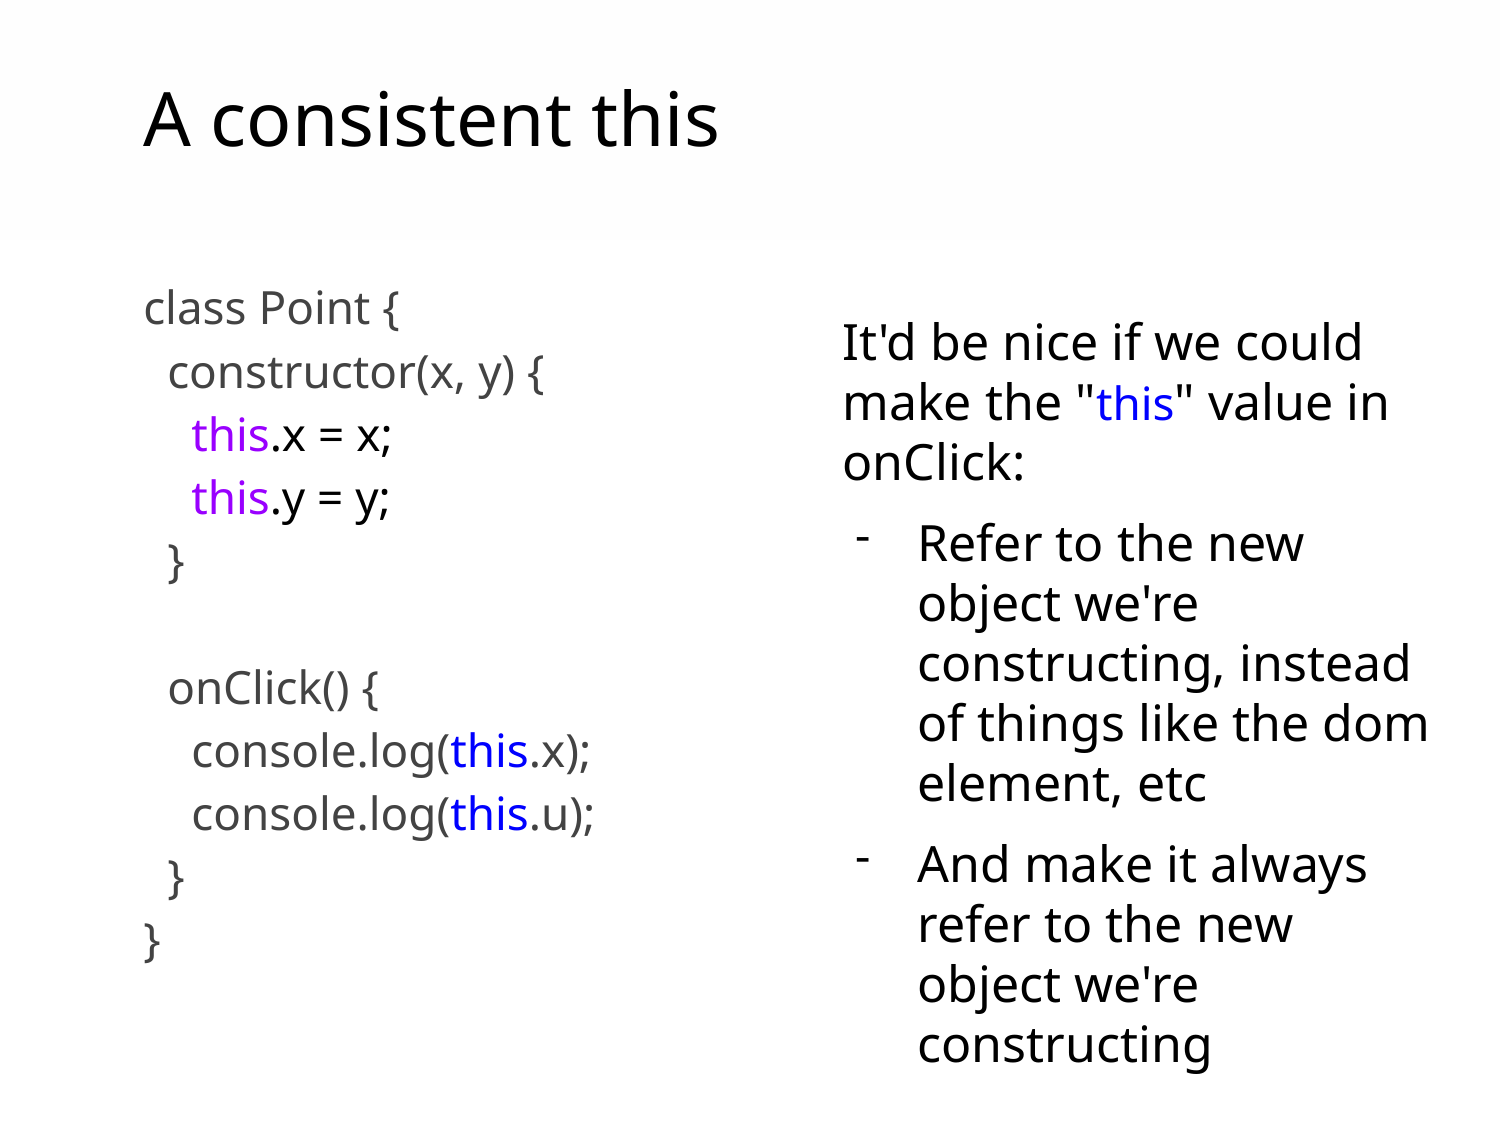

# A consistent this
class Point {
 constructor(x, y) {
 this.x = x;
 this.y = y;
 }
 onClick() {
 console.log(this.x);
 console.log(this.u);
 }
}
It'd be nice if we could make the "this" value in onClick:
Refer to the new object we're constructing, instead of things like the dom element, etc
And make it always refer to the new object we're constructing